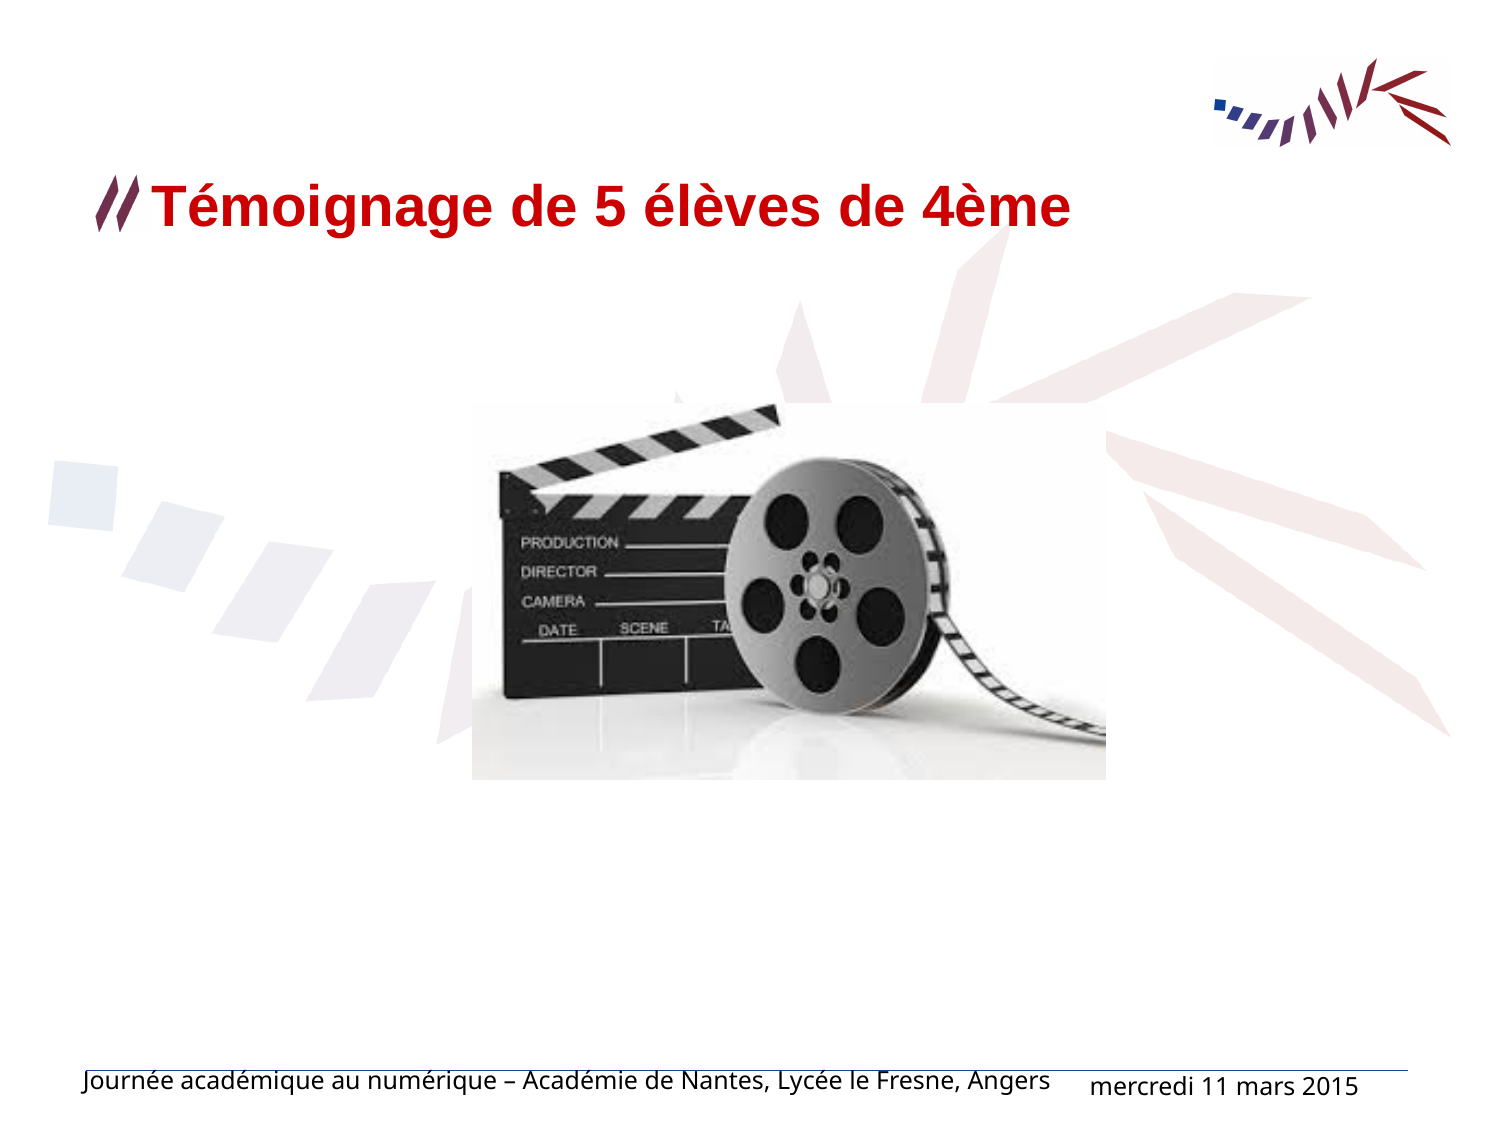

# Témoignage de 5 élèves de 4ème
Journée académique au numérique – Académie de Nantes, Lycée le Fresne, Angers
mercredi 11 mars 2015